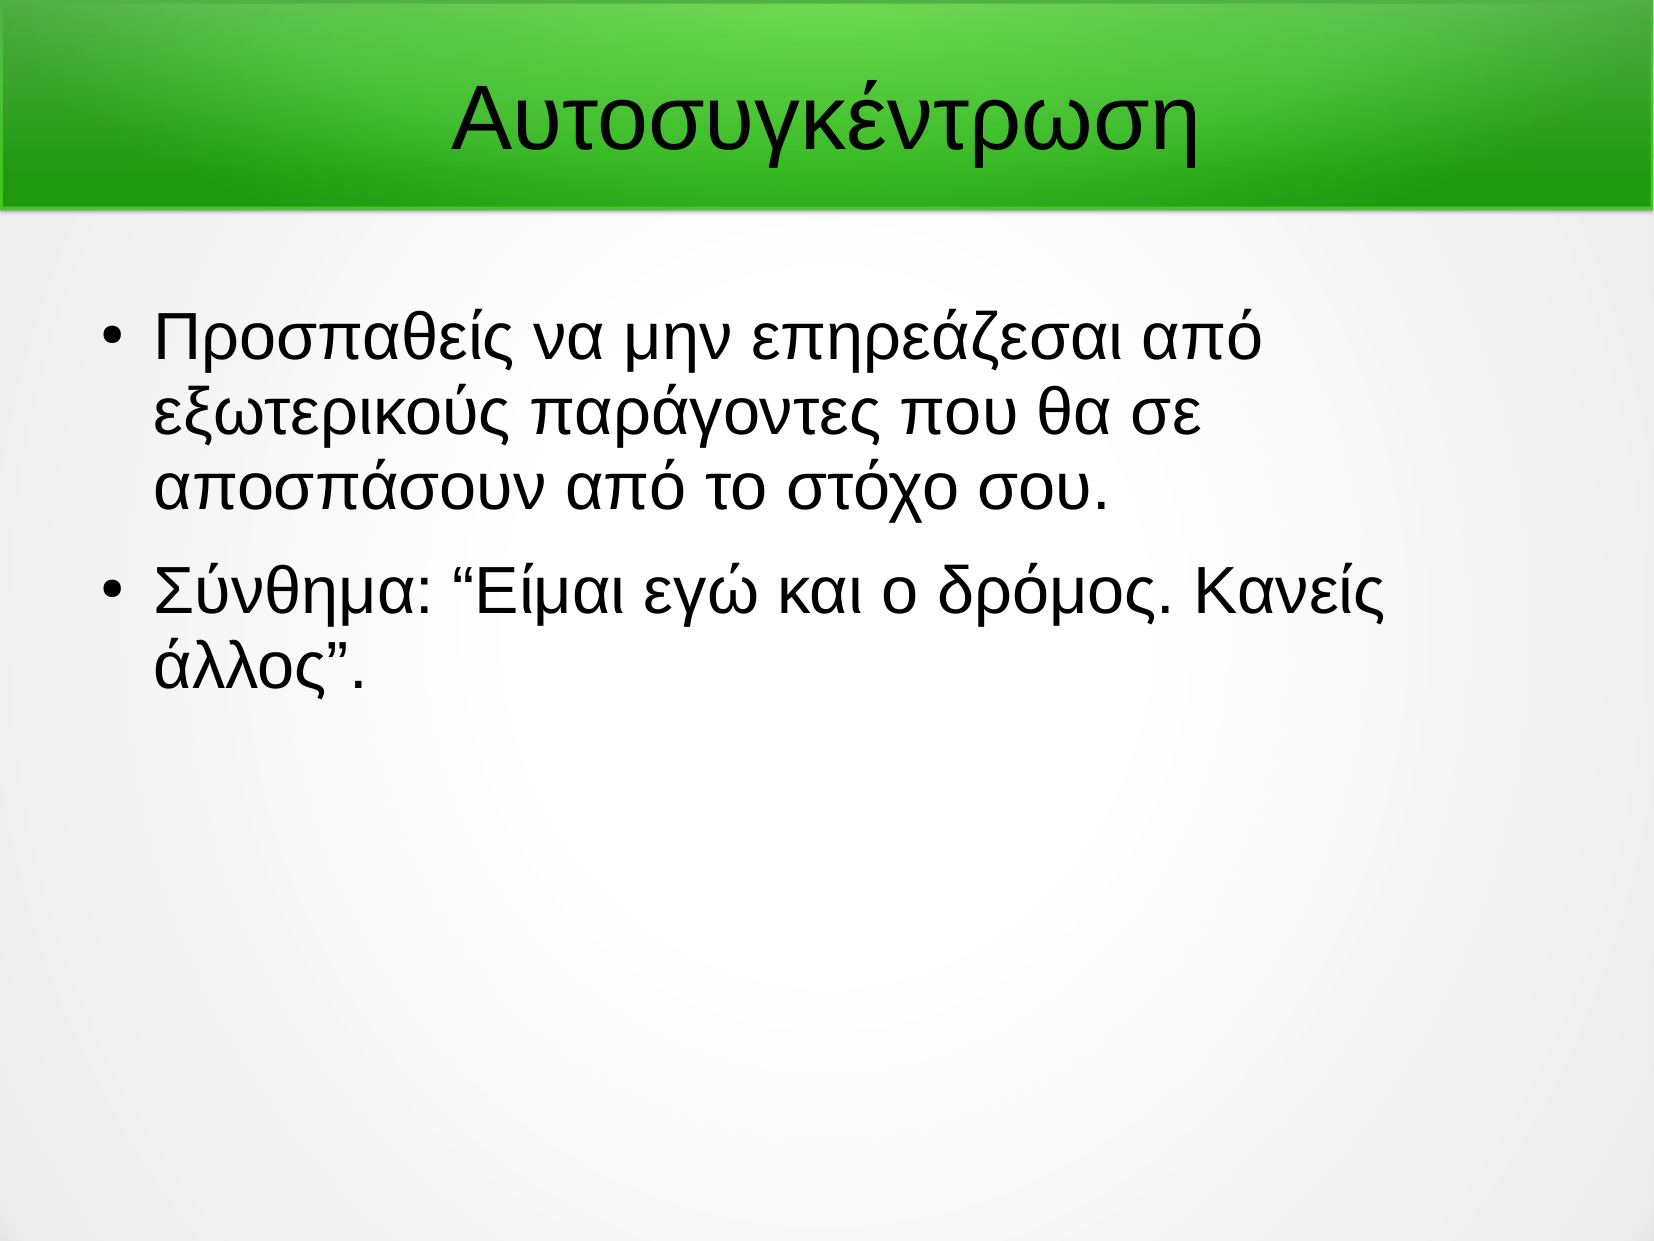

# Αυτοσυγκέντρωση
Προσπαθείς να μην επηρεάζεσαι από εξωτερικούς παράγοντες που θα σε αποσπάσουν από το στόχο σου.
Σύνθημα: “Είμαι εγώ και ο δρόμος. Κανείς άλλος”.